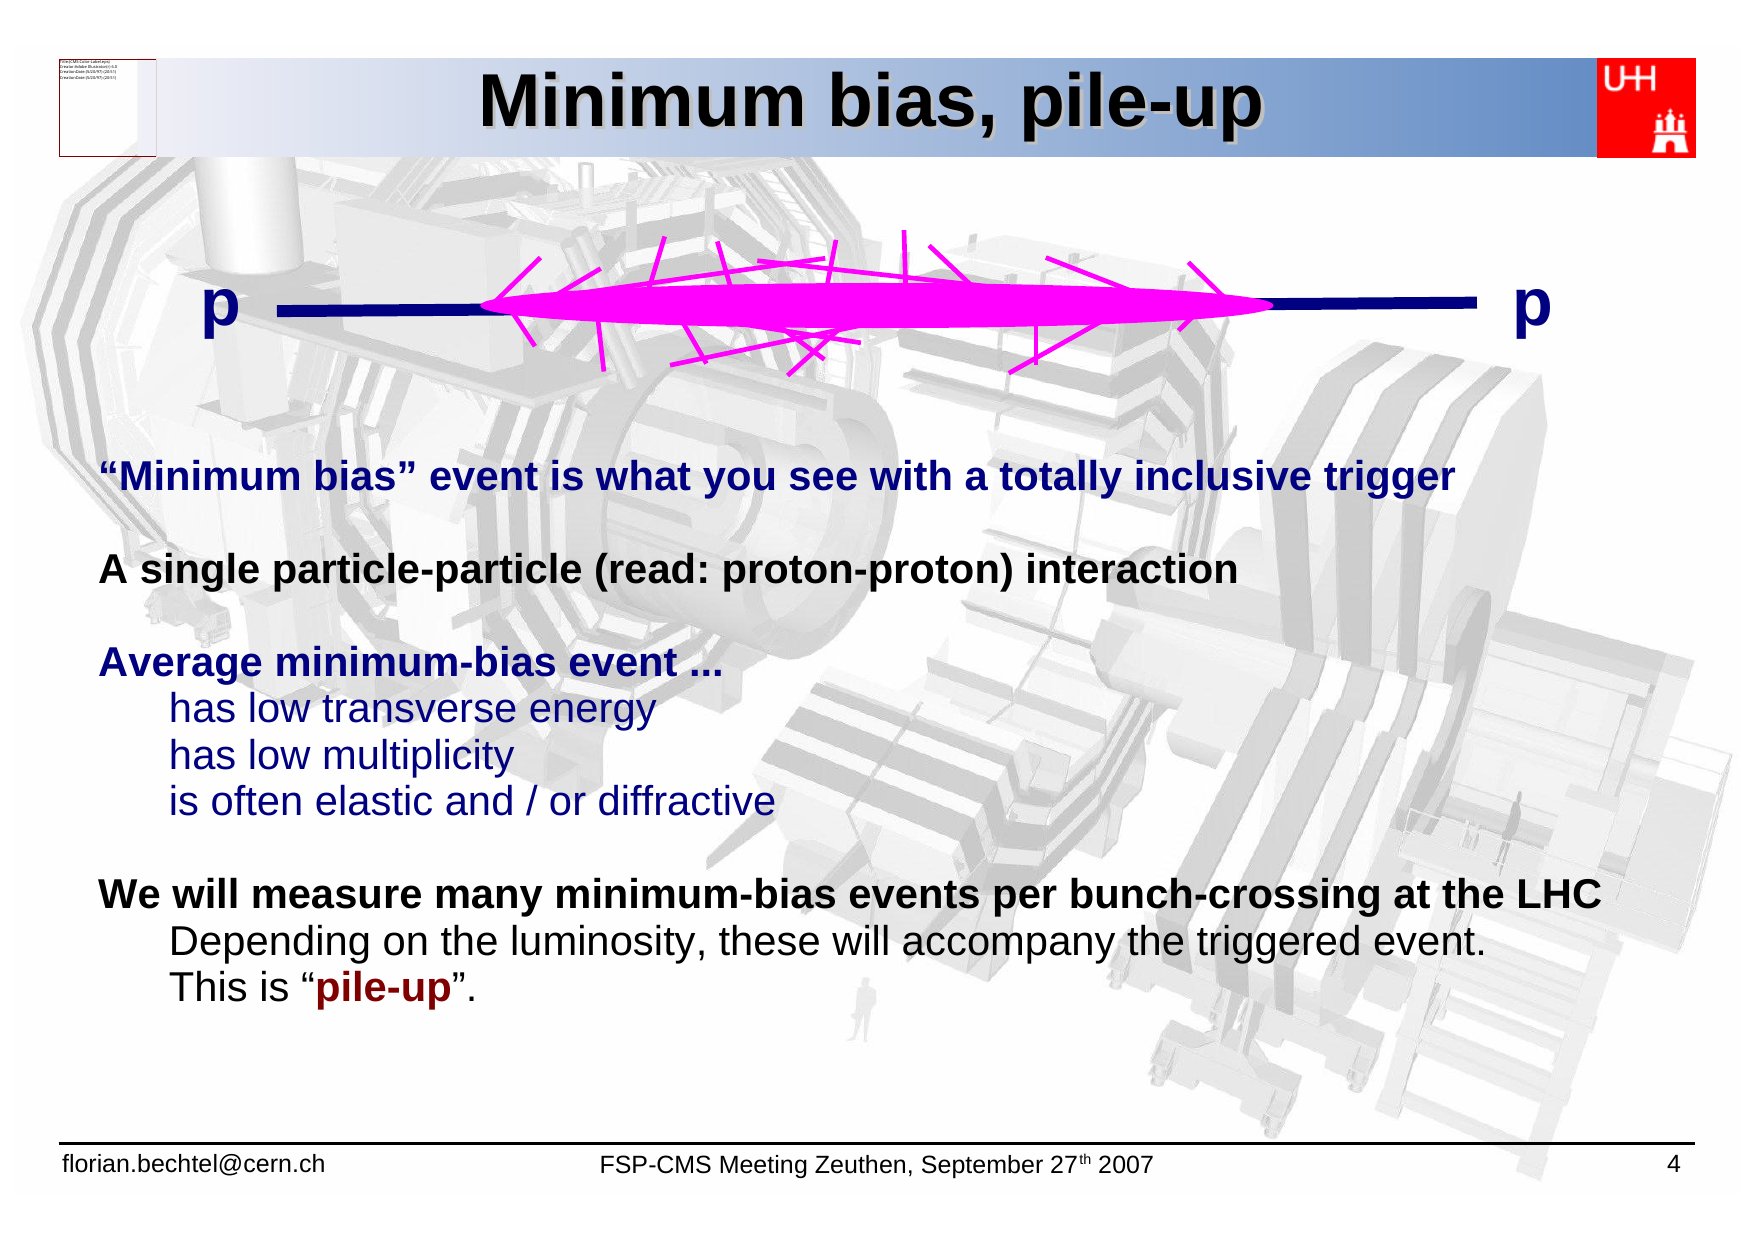

Minimum bias, pile-up
p
p
“Minimum bias” event is what you see with a totally inclusive trigger
A single particle-particle (read: proton-proton) interaction
Average minimum-bias event ...
has low transverse energy
has low multiplicity
is often elastic and / or diffractive
We will measure many minimum-bias events per bunch-crossing at the LHC
Depending on the luminosity, these will accompany the triggered event.
This is “pile-up”.
florian.bechtel@cern.ch
FSP-CMS Meeting Zeuthen, September 27th 2007